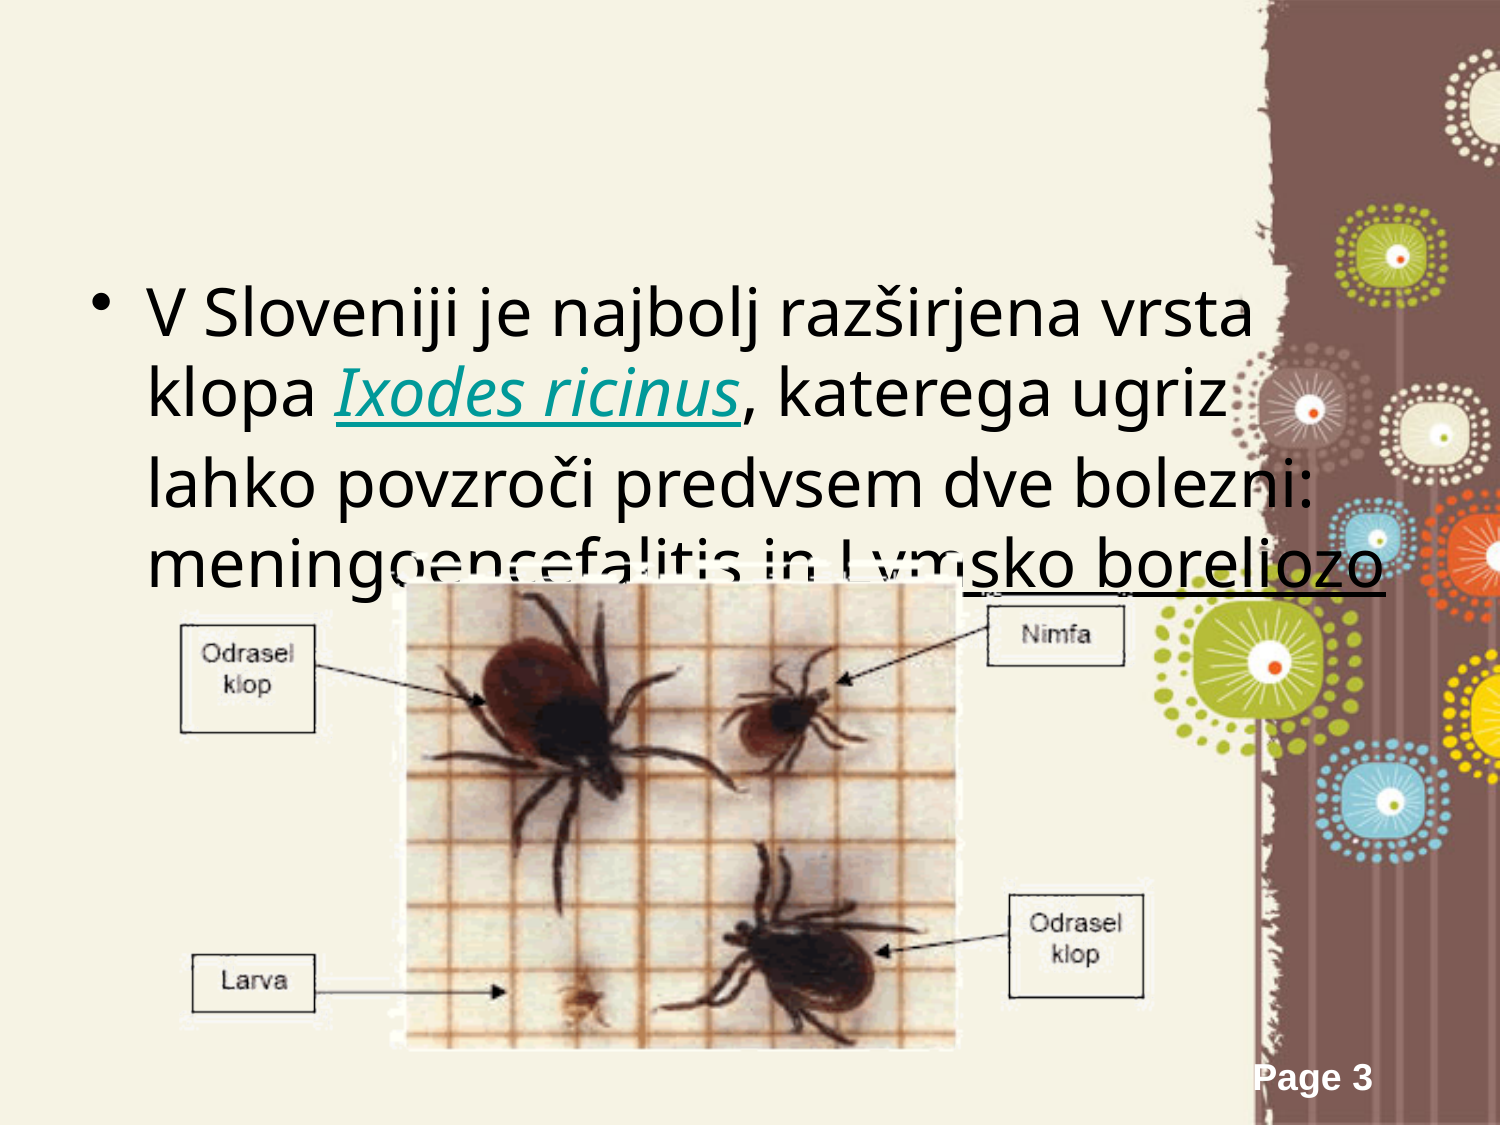

#
V Sloveniji je najbolj razširjena vrsta klopa Ixodes ricinus, katerega ugriz lahko povzroči predvsem dve bolezni: meningoencefalitis in Lymsko boreliozo